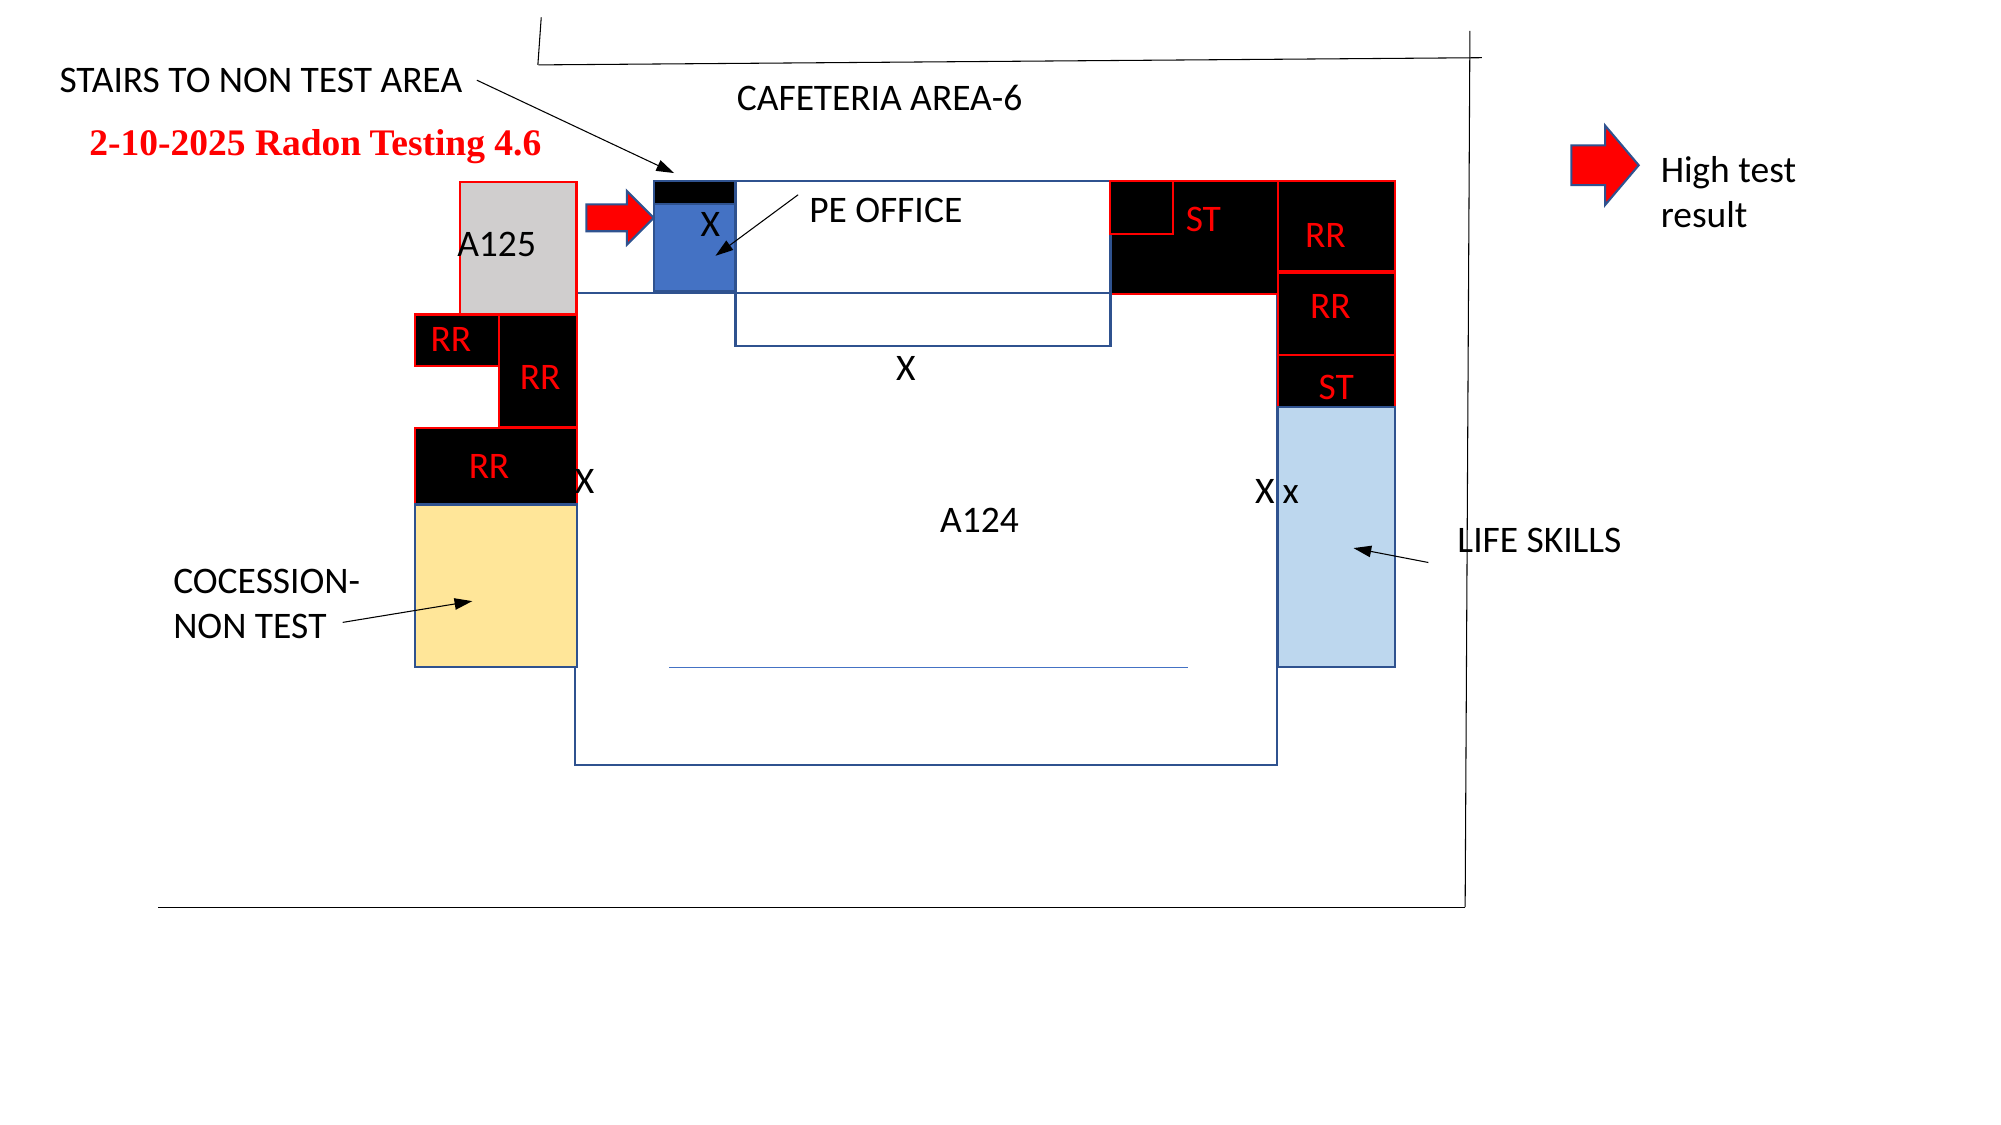

STAIRS TO NON TEST AREA
CAFETERIA AREA-6
2-10-2025 Radon Testing 4.6
High test result
PE OFFICE
ST
X
RR
A125
RR
A141
RR
X
RR
ST
RR
X
x
X
A124
LIFE SKILLS
COCESSION-
NON TEST